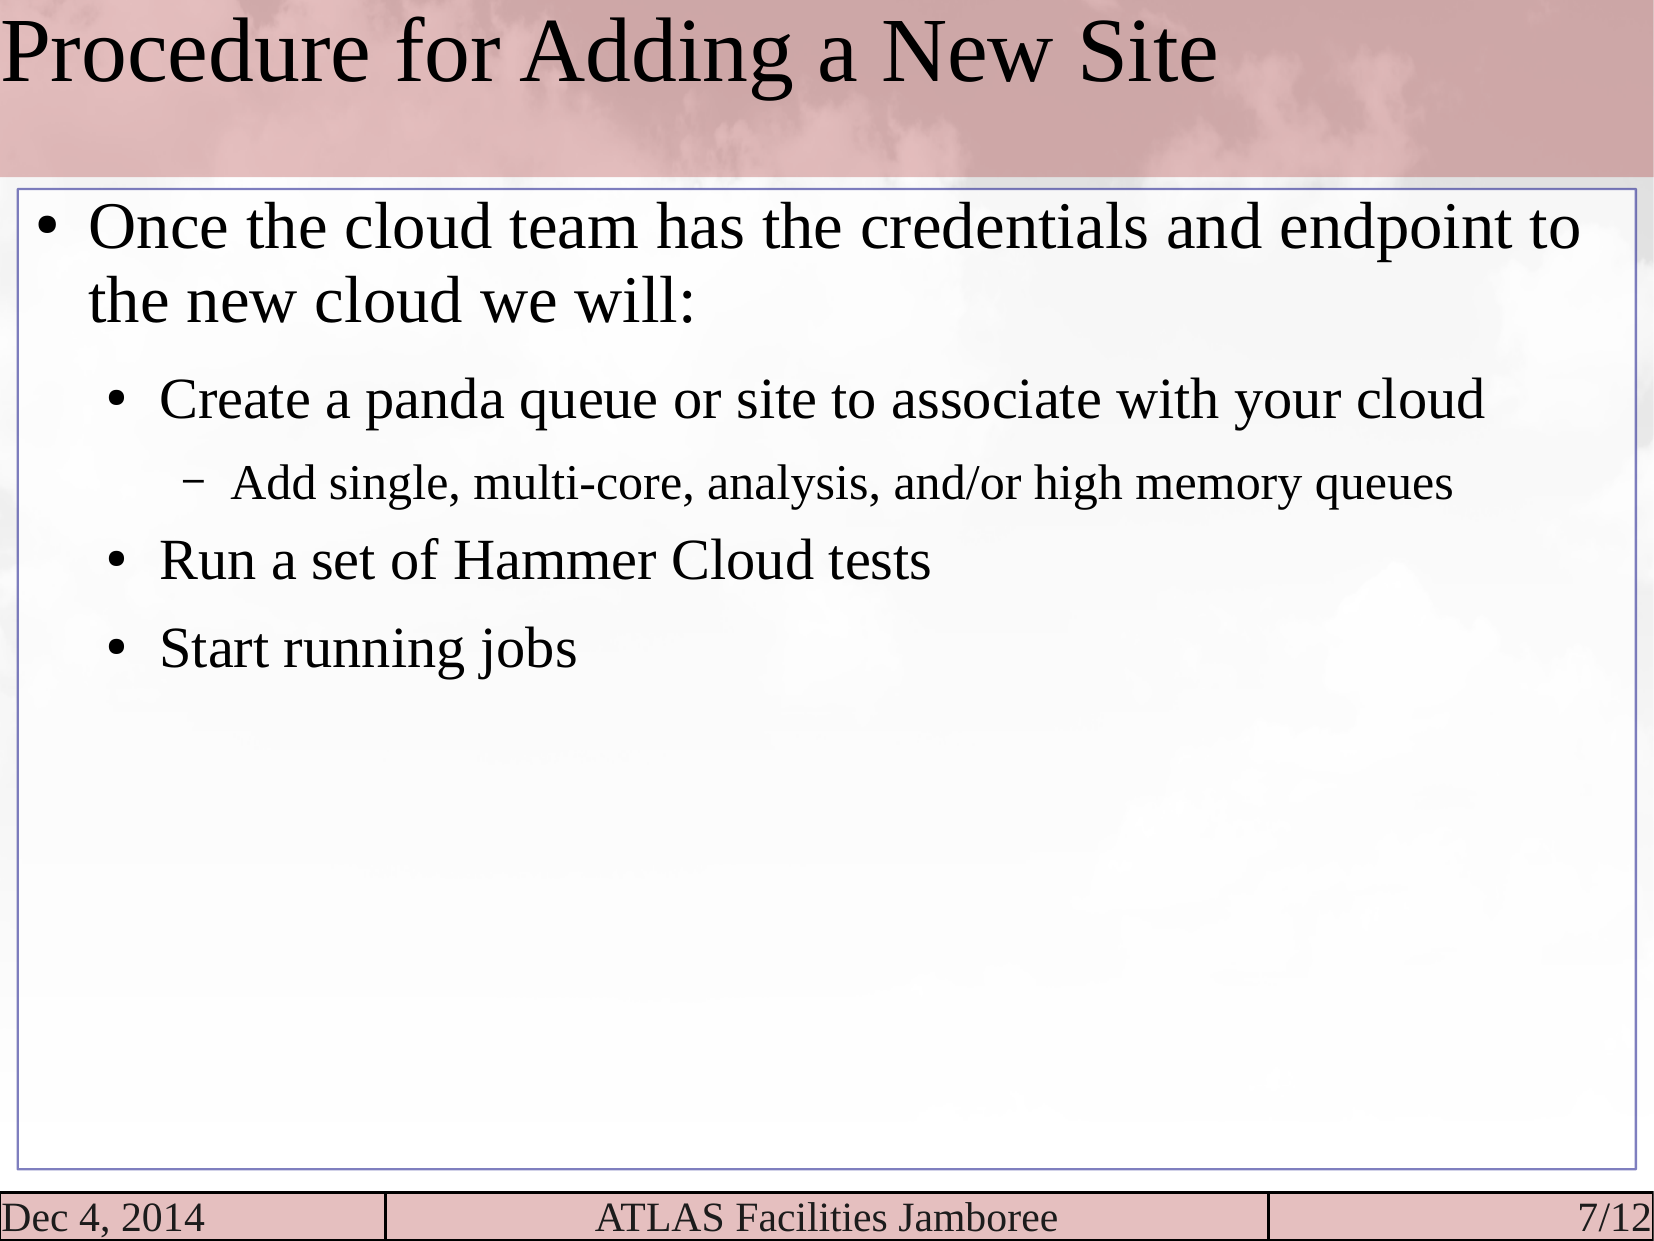

# Procedure for Adding a New Site
Once the cloud team has the credentials and endpoint to the new cloud we will:
Create a panda queue or site to associate with your cloud
Add single, multi-core, analysis, and/or high memory queues
Run a set of Hammer Cloud tests
Start running jobs
Dec 4, 2014
ATLAS Facilities Jamboree
7